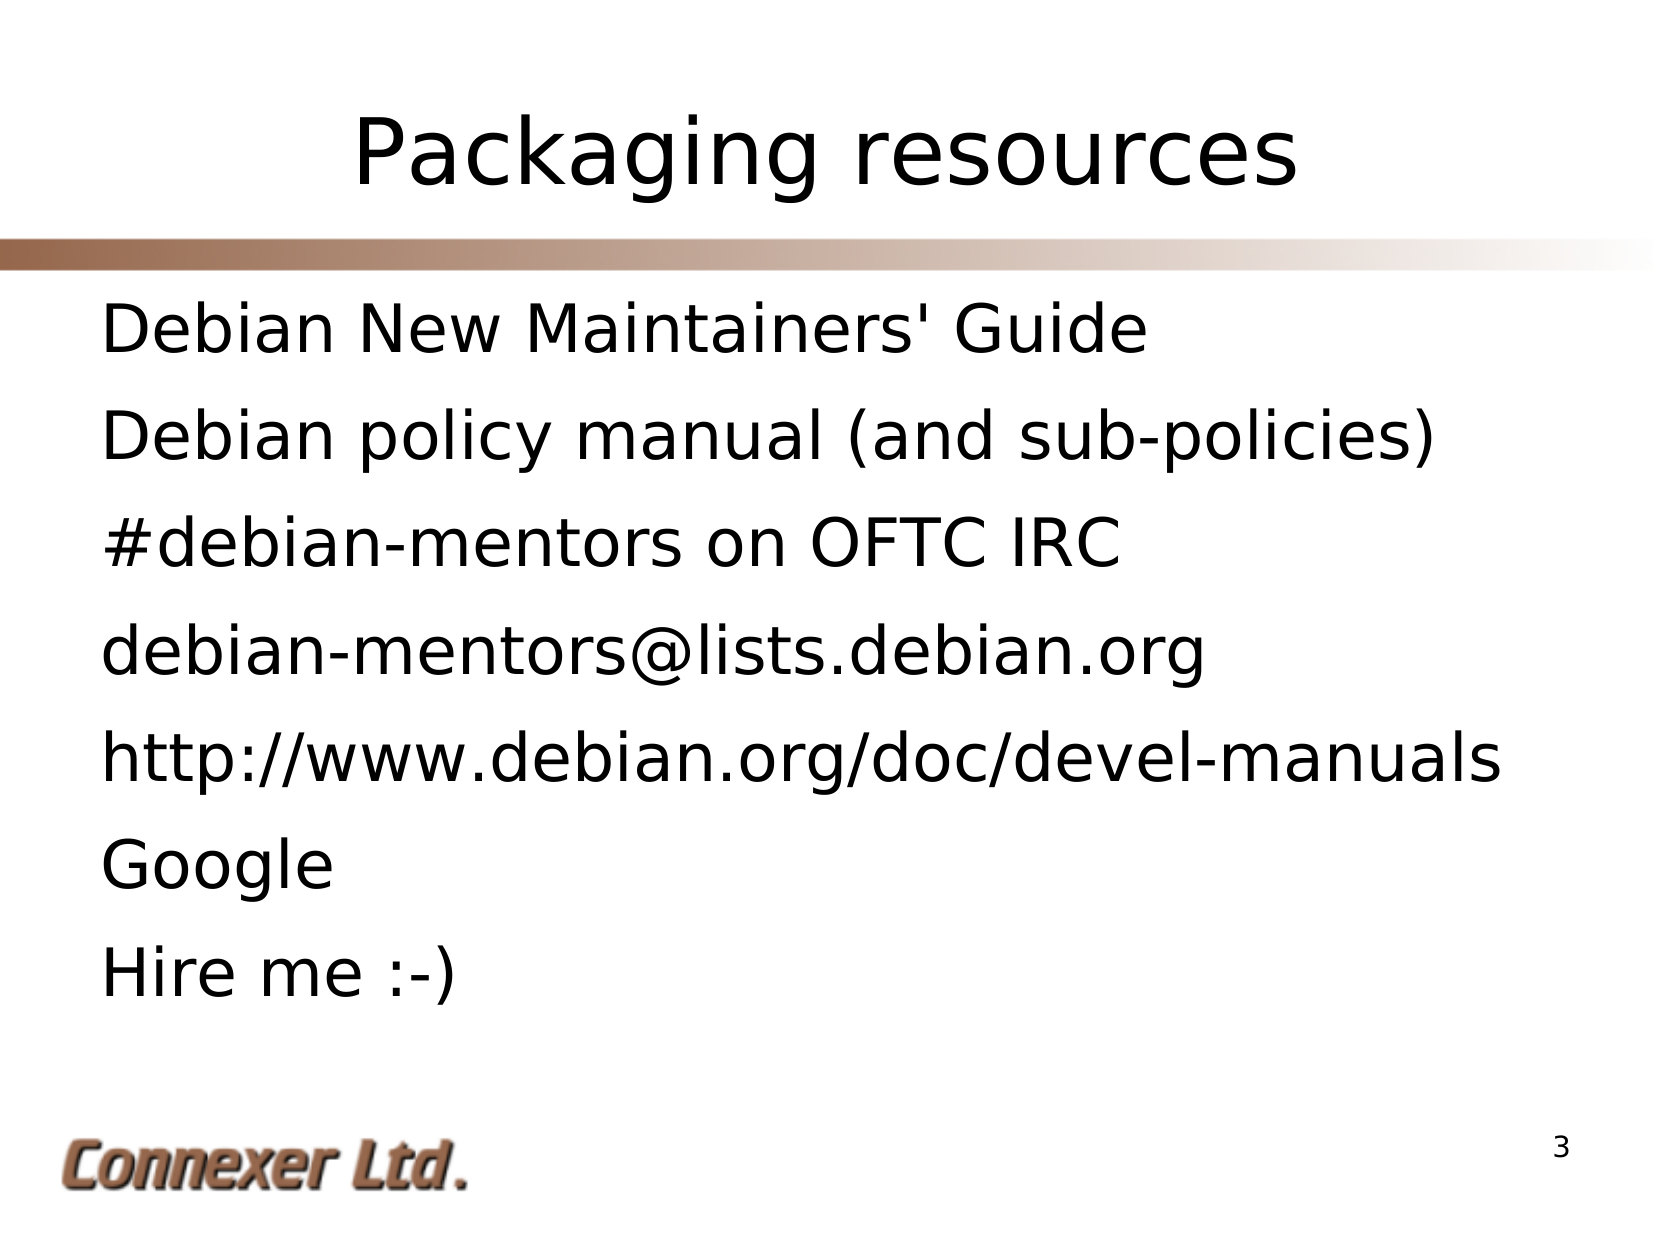

# Packaging resources
Debian New Maintainers' Guide
Debian policy manual (and sub-policies)
#debian-mentors on OFTC IRC
debian-mentors@lists.debian.org
http://www.debian.org/doc/devel-manuals
Google
Hire me :-)
3